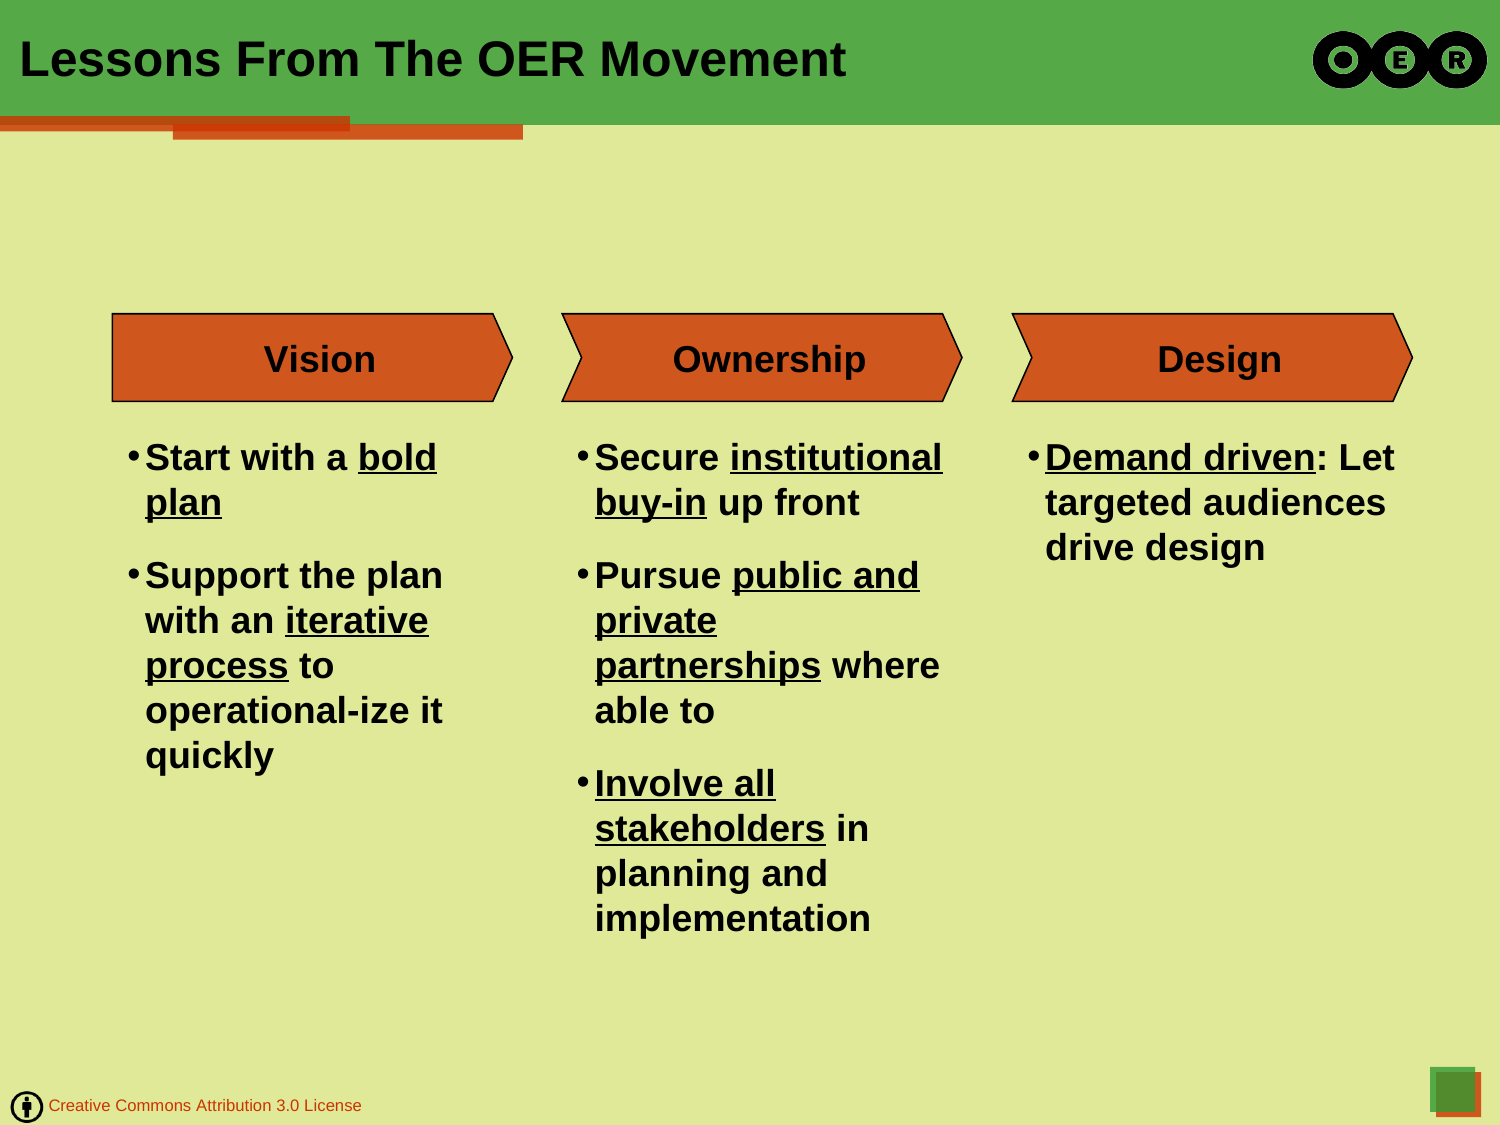

Lessons From The OER Movement
Vision
Ownership
Design
Start with a bold plan
Support the plan with an iterative process to operational-ize it quickly
Secure institutional buy-in up front
Pursue public and private partnerships where able to
Involve all stakeholders in planning and implementation
Demand driven: Let targeted audiences drive design